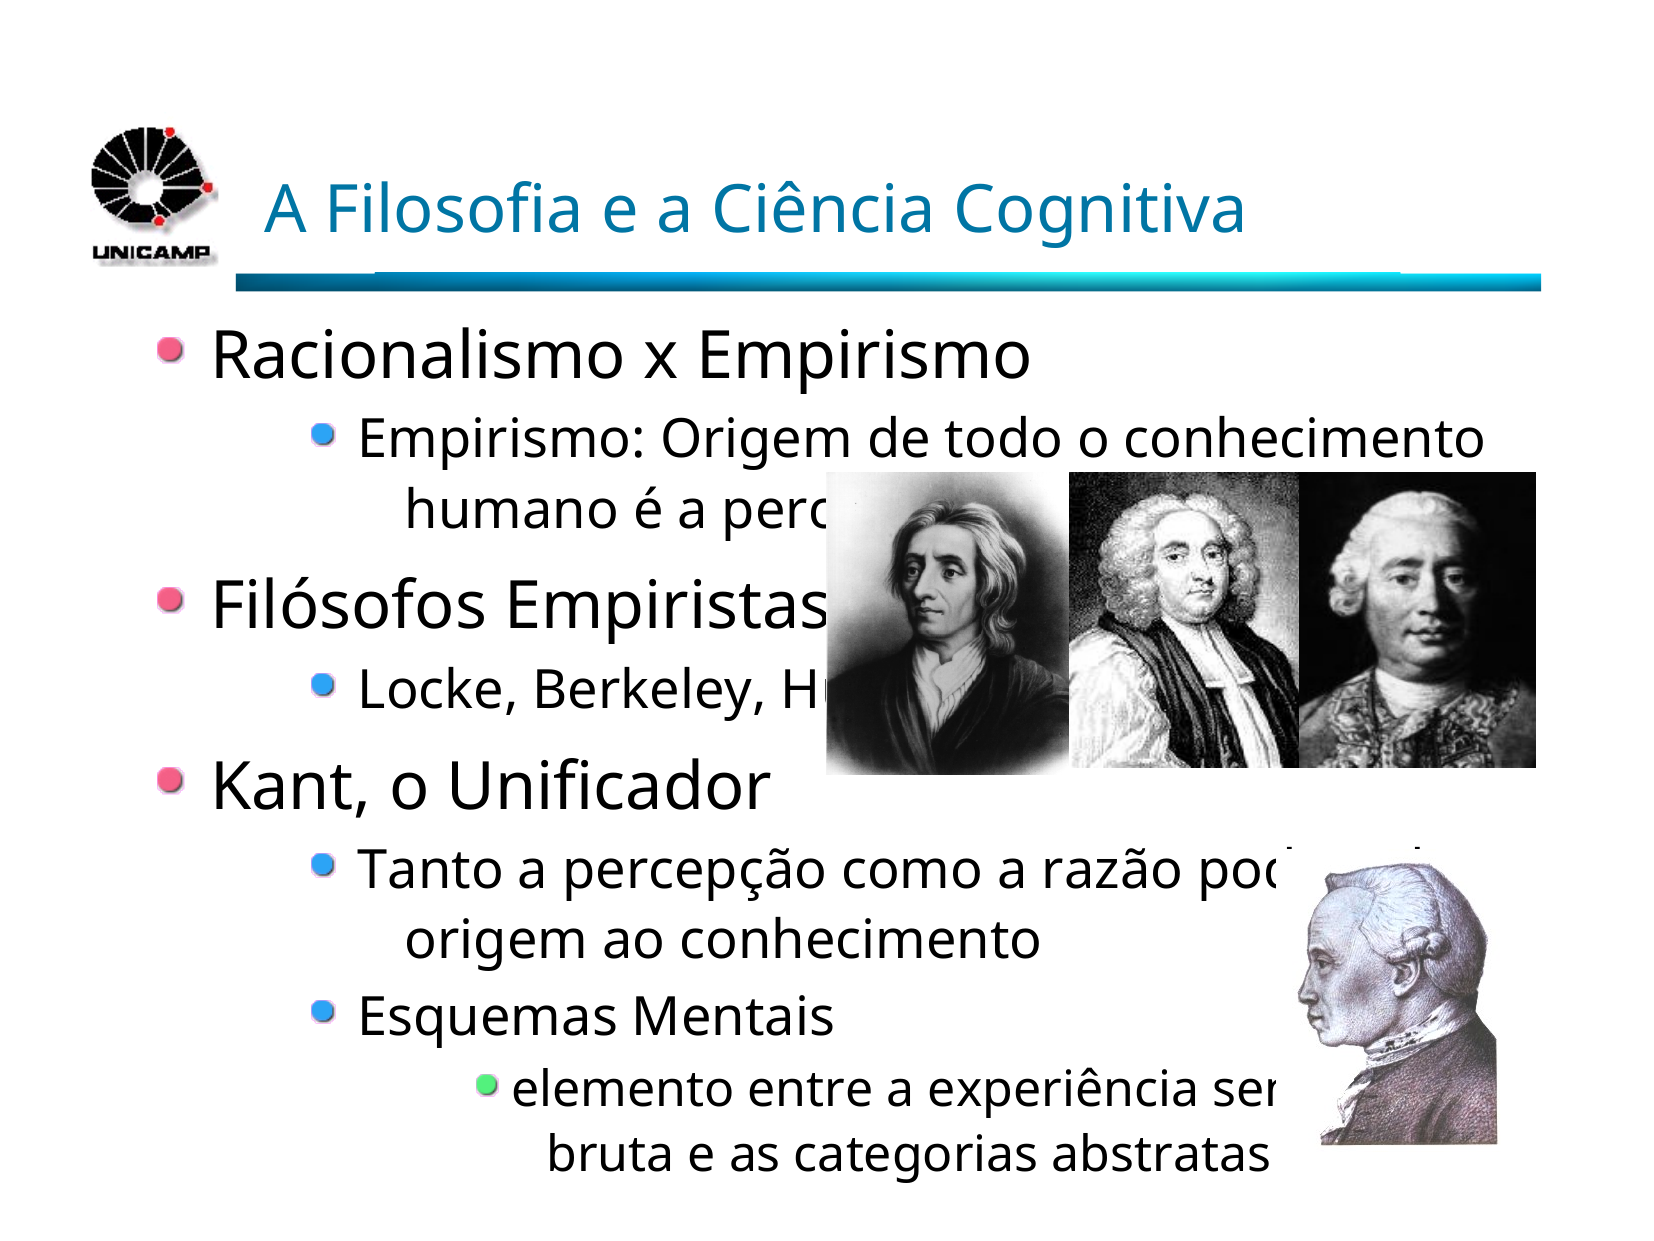

# A Filosofia e a Ciência Cognitiva
Racionalismo x Empirismo
Empirismo: Origem de todo o conhecimento humano é a percepção
Filósofos Empiristas
Locke, Berkeley, Hume
Kant, o Unificador
Tanto a percepção como a razão podem dar origem ao conhecimento
Esquemas Mentais
elemento entre a experiência sensorial
bruta e as categorias abstratas